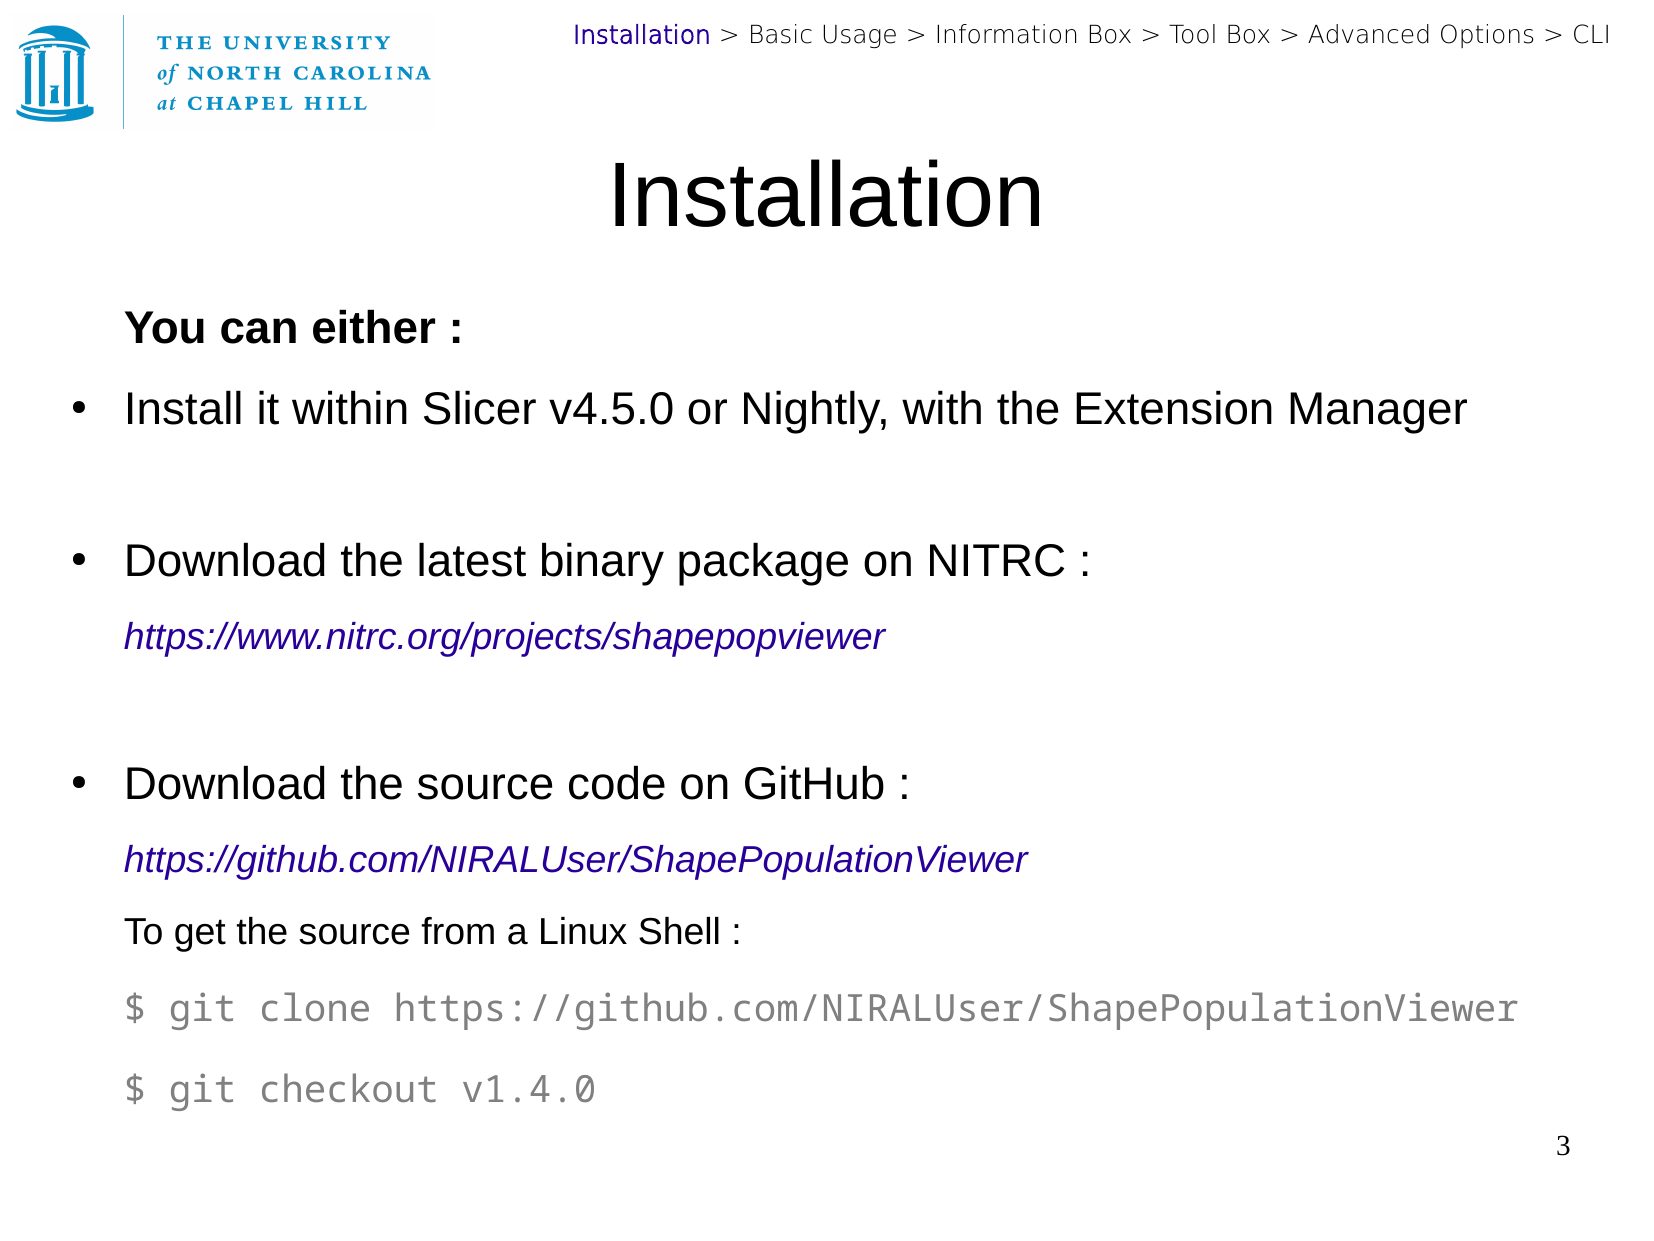

Installation > Basic Usage > Information Box > Tool Box > Advanced Options > CLI
# Installation
You can either :
Install it within Slicer v4.5.0 or Nightly, with the Extension Manager
Download the latest binary package on NITRC :
https://www.nitrc.org/projects/shapepopviewer
Download the source code on GitHub :
https://github.com/NIRALUser/ShapePopulationViewer
To get the source from a Linux Shell :
$ git clone https://github.com/NIRALUser/ShapePopulationViewer
$ git checkout v1.4.0
3